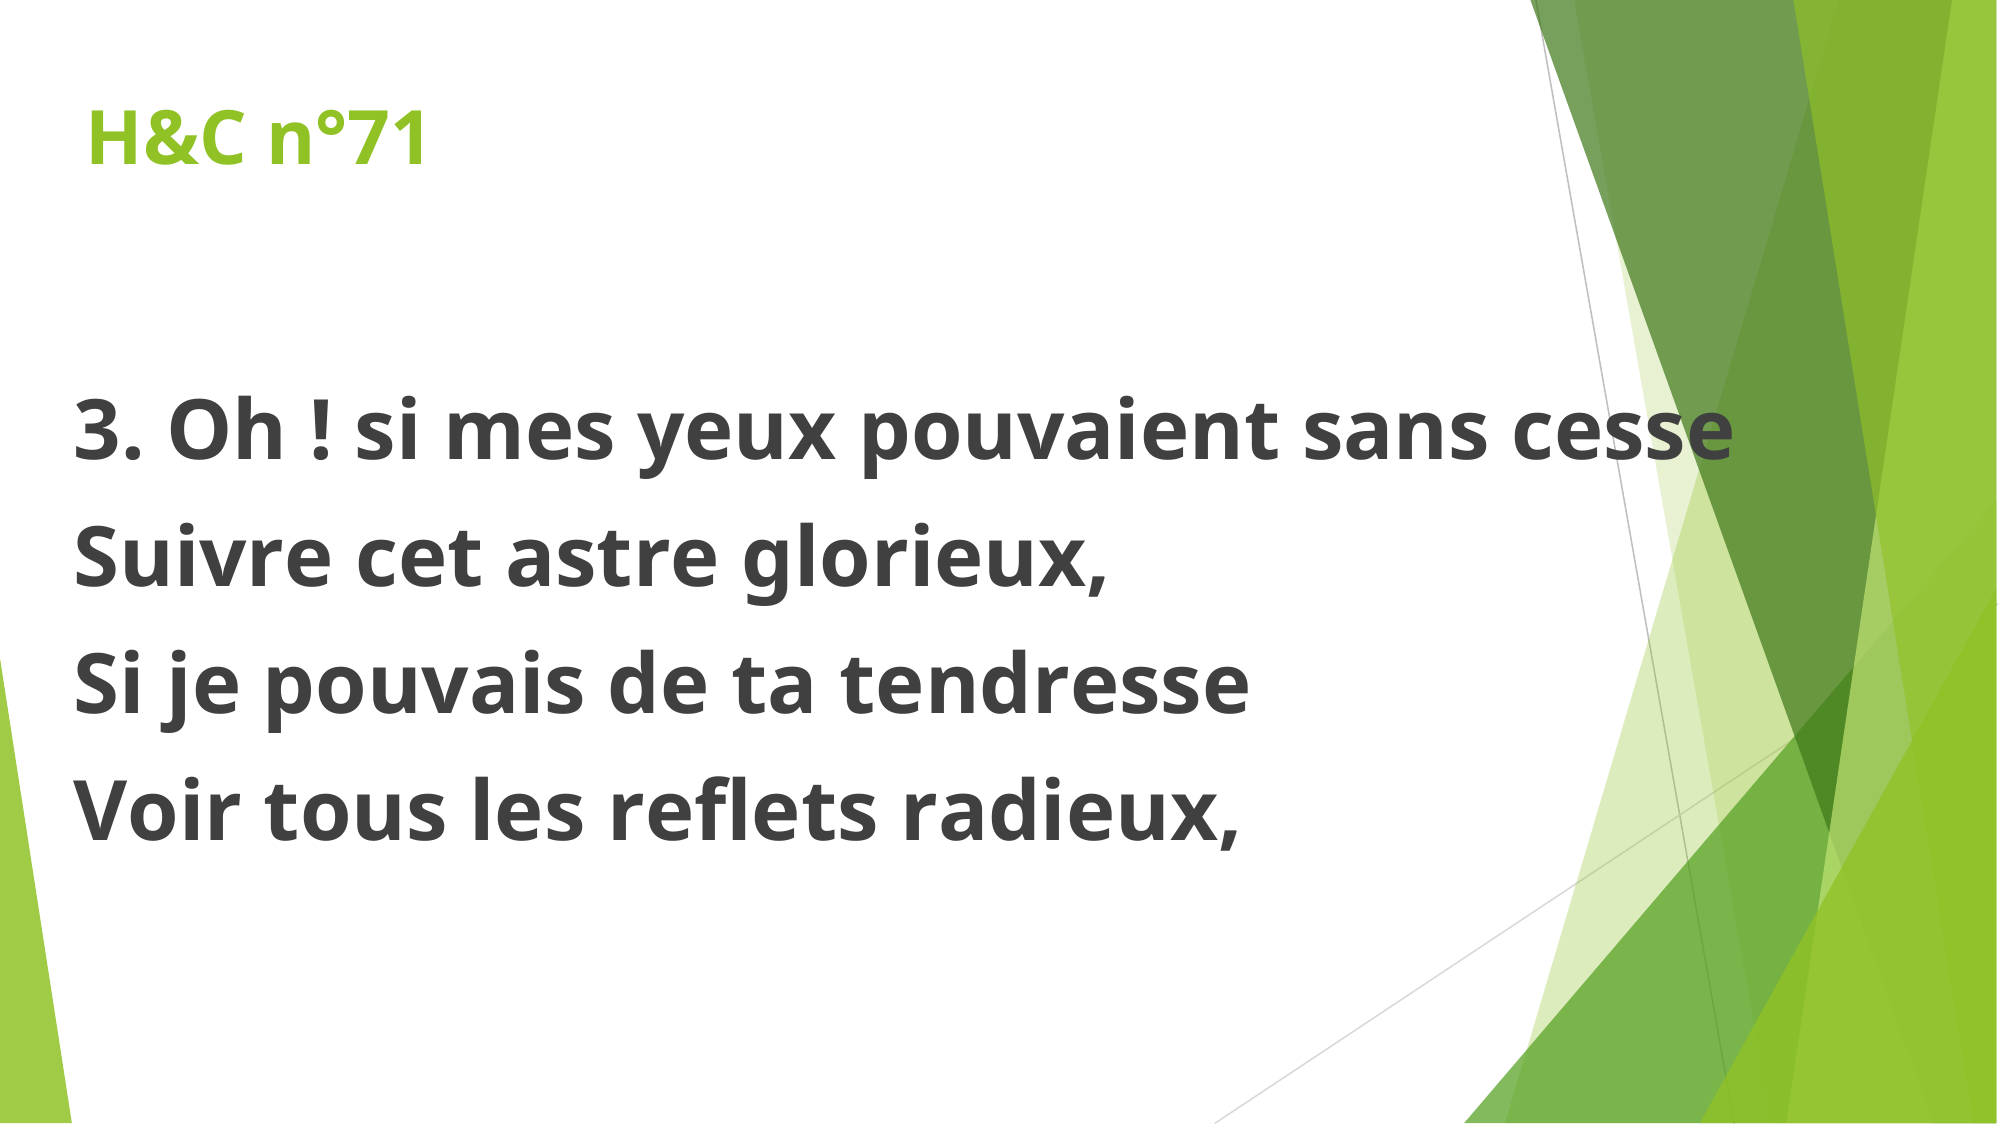

H&C n°71
3. Oh ! si mes yeux pouvaient sans cesse
Suivre cet astre glorieux,
Si je pouvais de ta tendresse
Voir tous les reflets radieux,